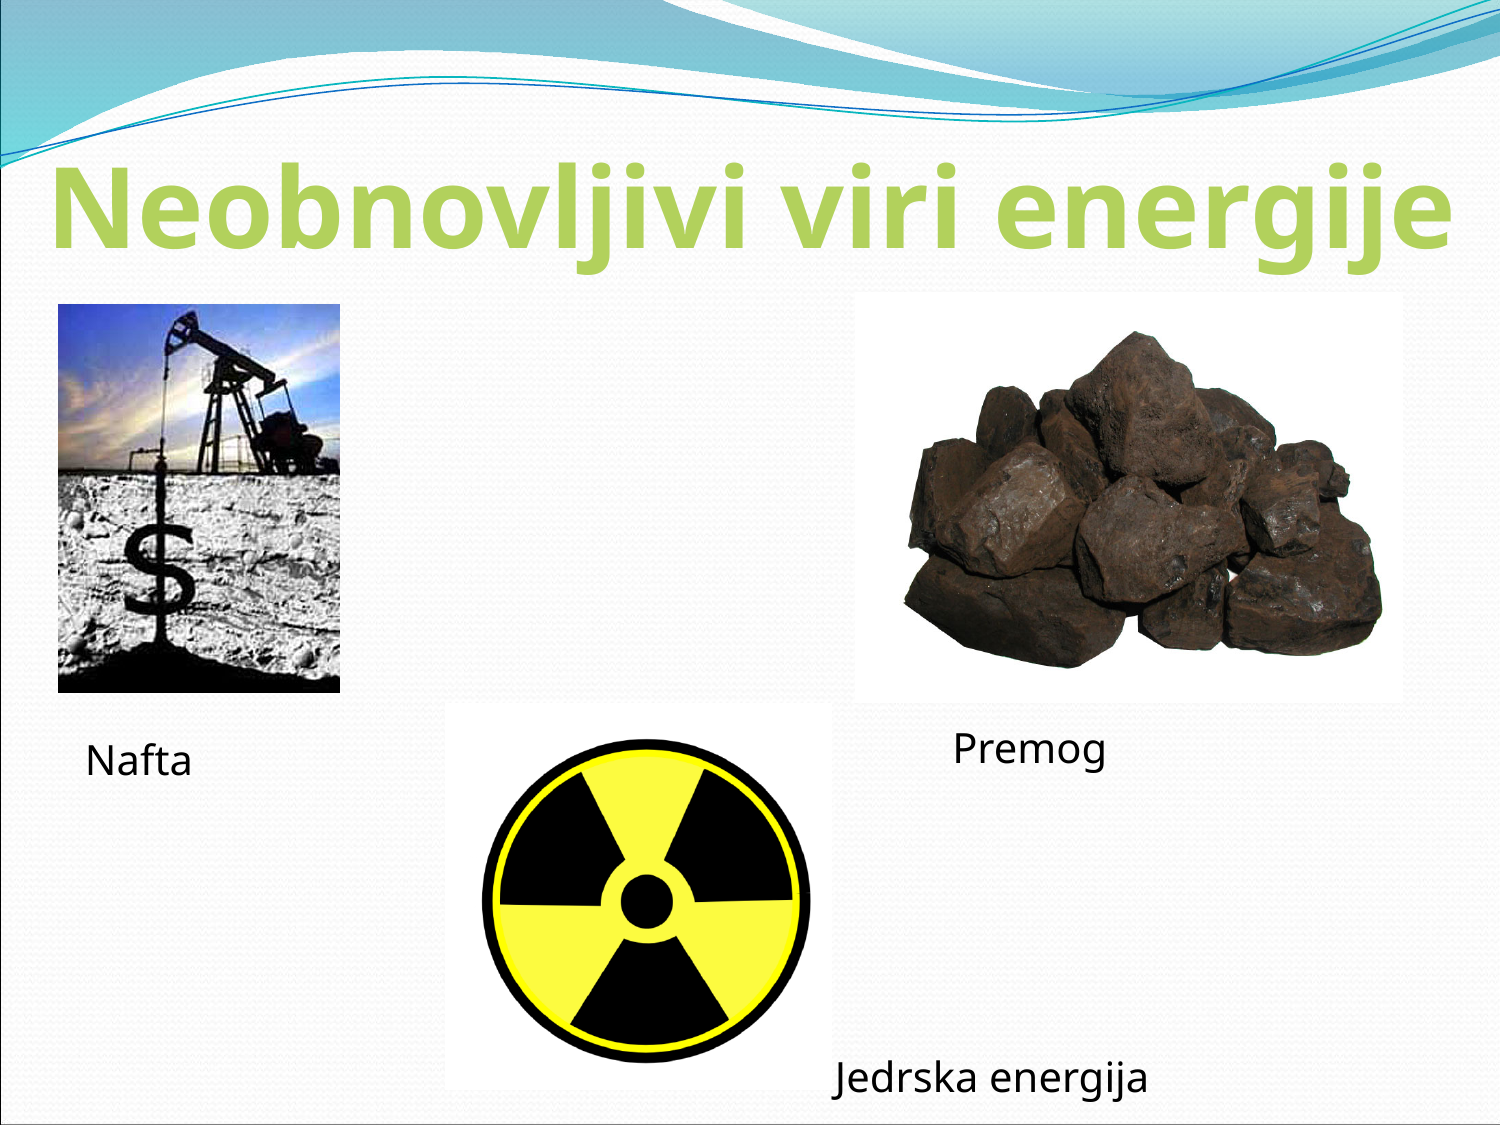

Neobnovljivi viri energije
Premog
Nafta
Jedrska energija